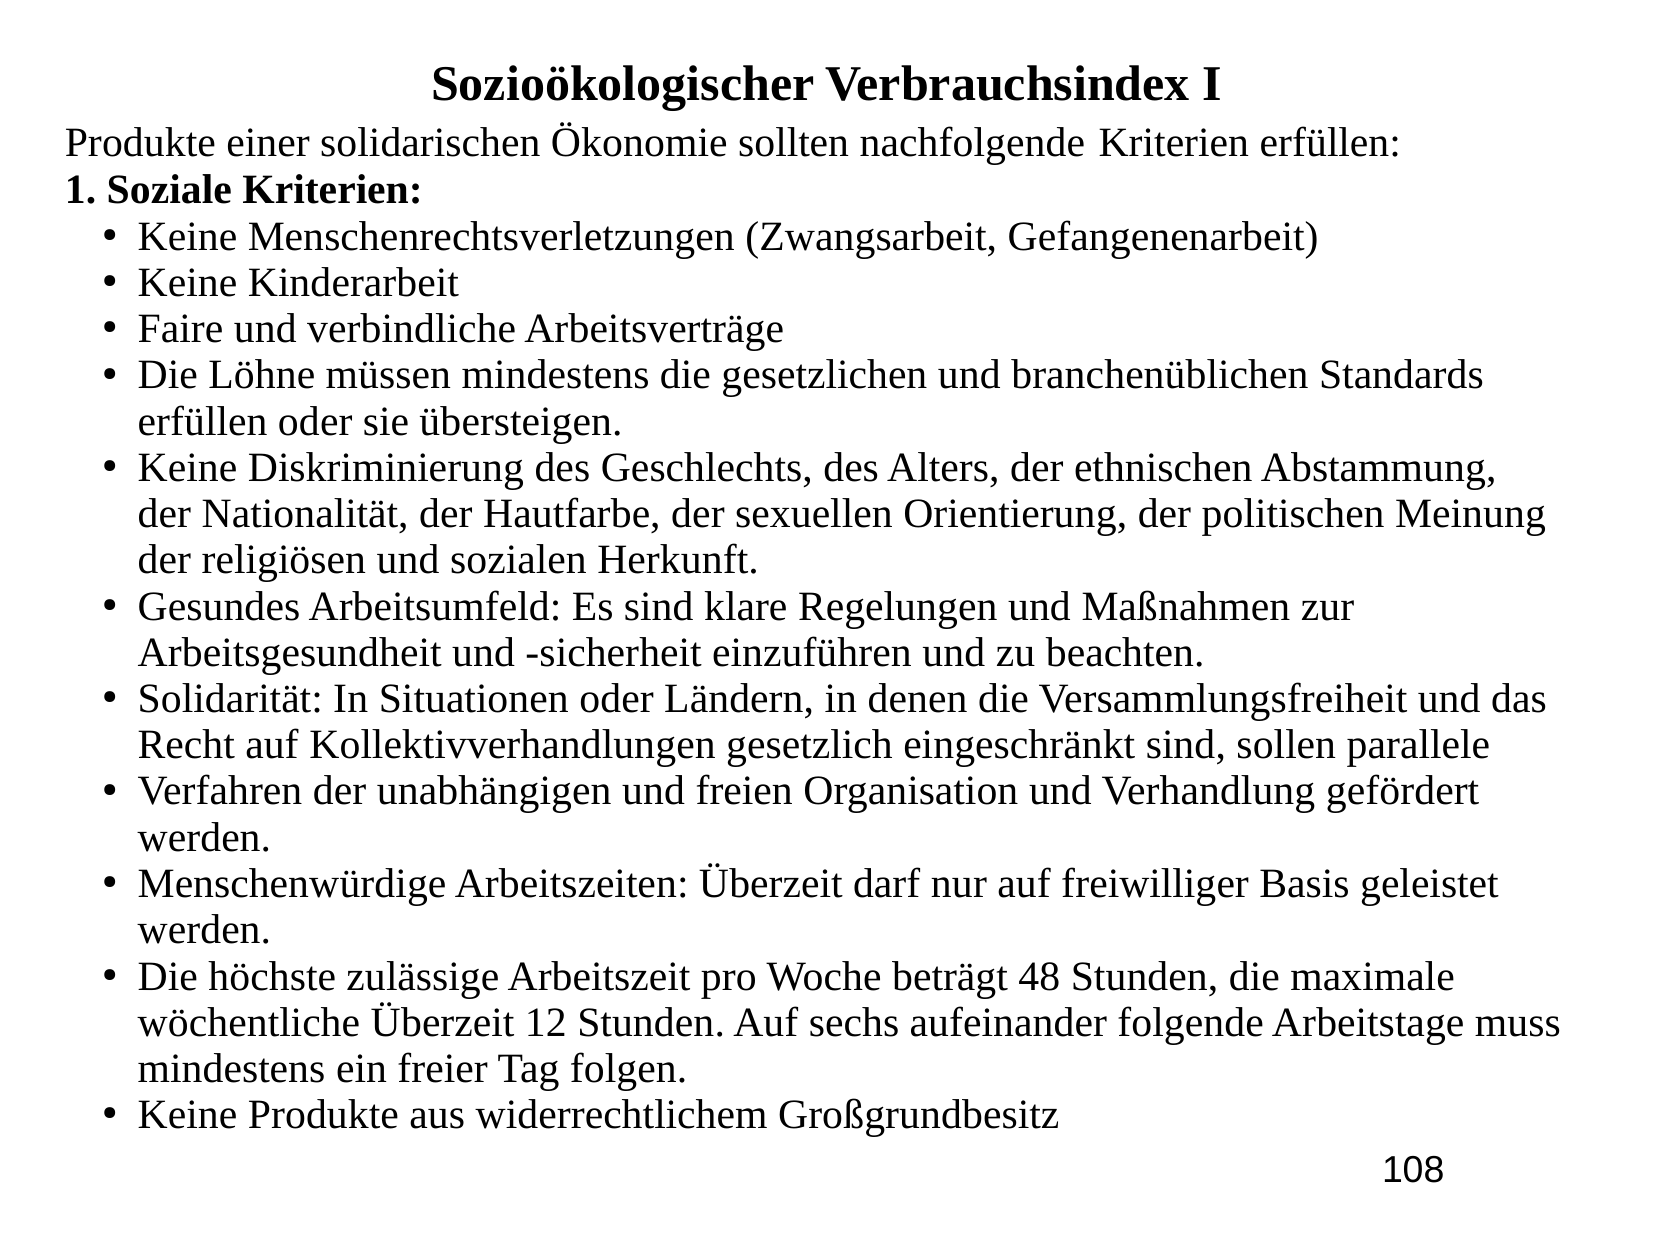

Sozioökologischer Verbrauchsindex I
Produkte einer solidarischen Ökonomie sollten nachfolgende Kriterien erfüllen:
1. Soziale Kriterien:
Keine Menschenrechtsverletzungen (Zwangsarbeit, Gefangenenarbeit)
Keine Kinderarbeit
Faire und verbindliche Arbeitsverträge
Die Löhne müssen mindestens die gesetzlichen und branchenüblichen Standards
erfüllen oder sie übersteigen.
Keine Diskriminierung des Geschlechts, des Alters, der ethnischen Abstammung,
der Nationalität, der Hautfarbe, der sexuellen Orientierung, der politischen Meinung
der religiösen und sozialen Herkunft.
Gesundes Arbeitsumfeld: Es sind klare Regelungen und Maßnahmen zur
Arbeitsgesundheit und -sicherheit einzuführen und zu beachten.
Solidarität: In Situationen oder Ländern, in denen die Versammlungsfreiheit und das
Recht auf Kollektivverhandlungen gesetzlich eingeschränkt sind, sollen parallele
Verfahren der unabhängigen und freien Organisation und Verhandlung gefördert
werden.
Menschenwürdige Arbeitszeiten: Überzeit darf nur auf freiwilliger Basis geleistet
werden.
Die höchste zulässige Arbeitszeit pro Woche beträgt 48 Stunden, die maximale
wöchentliche Überzeit 12 Stunden. Auf sechs aufeinander folgende Arbeitstage muss
mindestens ein freier Tag folgen.
Keine Produkte aus widerrechtlichem Großgrundbesitz